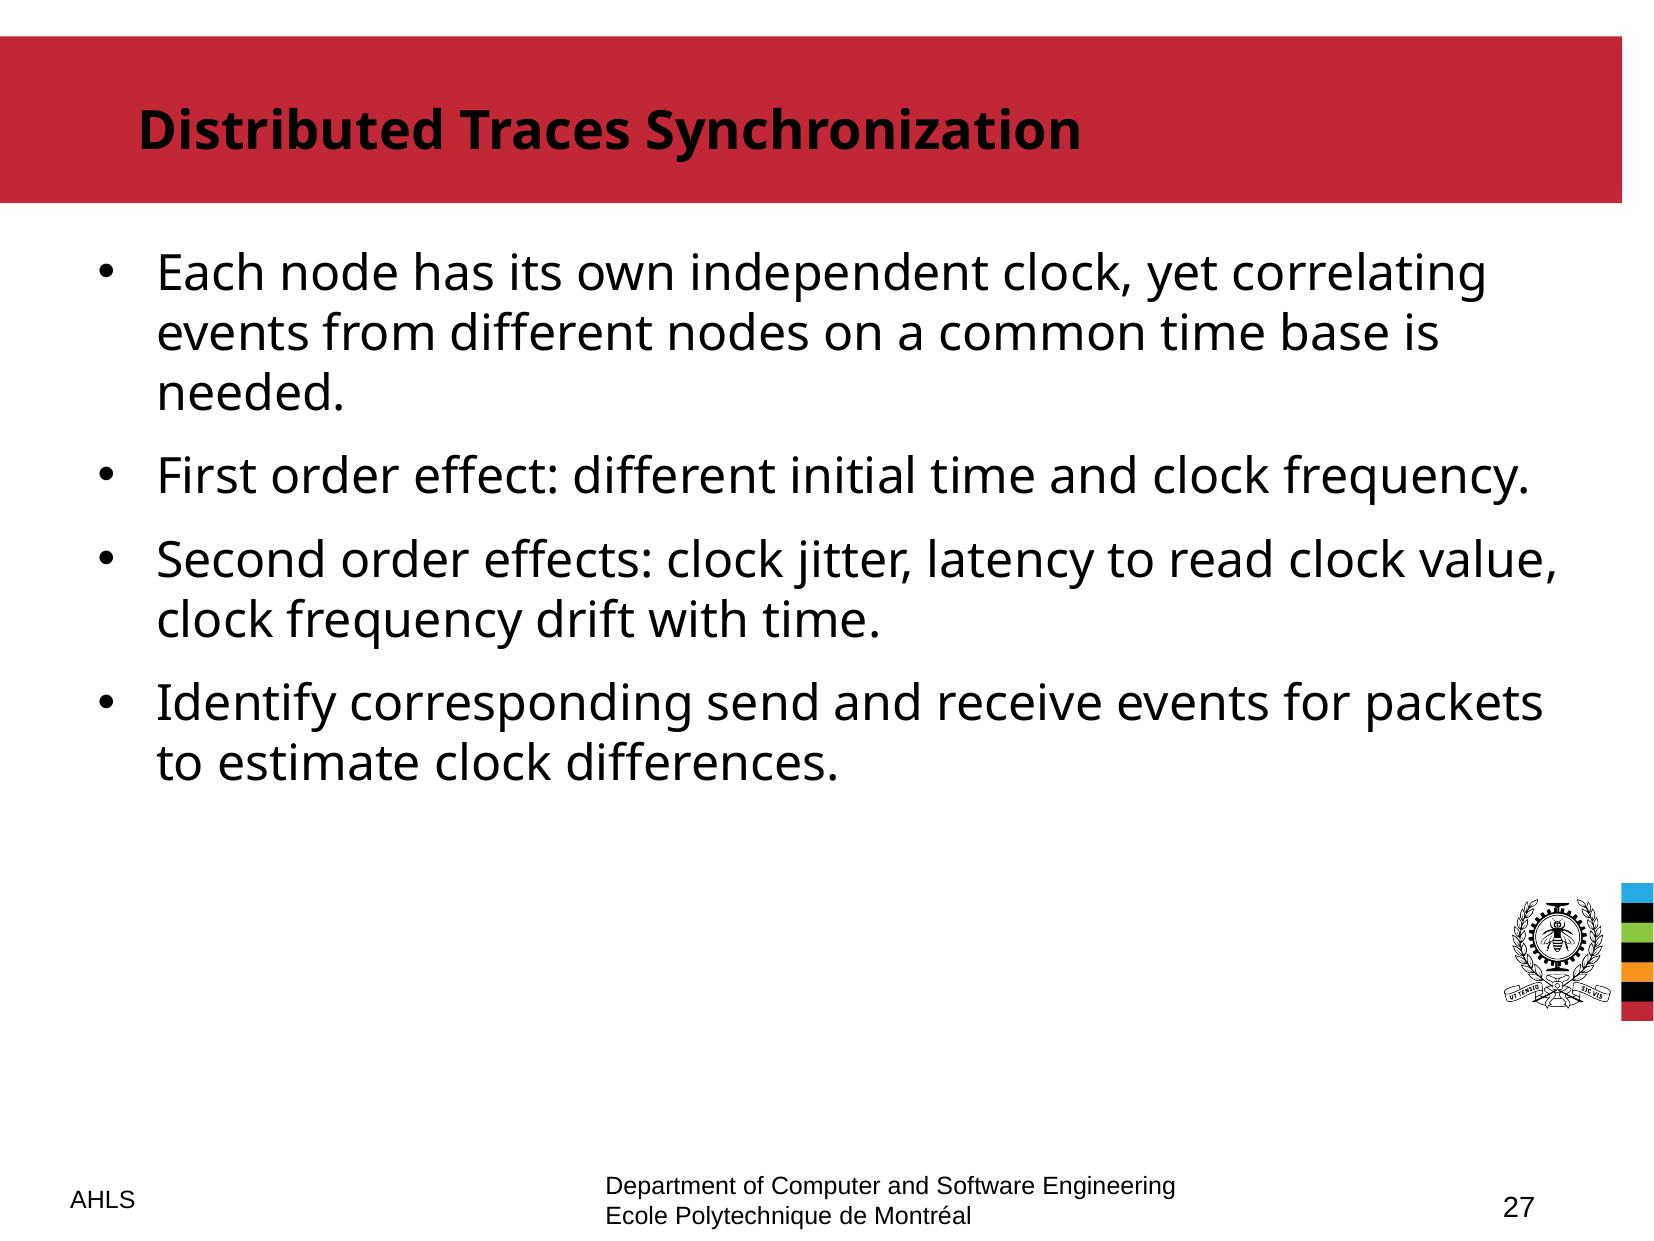

# Distributed Traces Synchronization
Each node has its own independent clock, yet correlating events from different nodes on a common time base is needed.
First order effect: different initial time and clock frequency.
Second order effects: clock jitter, latency to read clock value, clock frequency drift with time.
Identify corresponding send and receive events for packets to estimate clock differences.